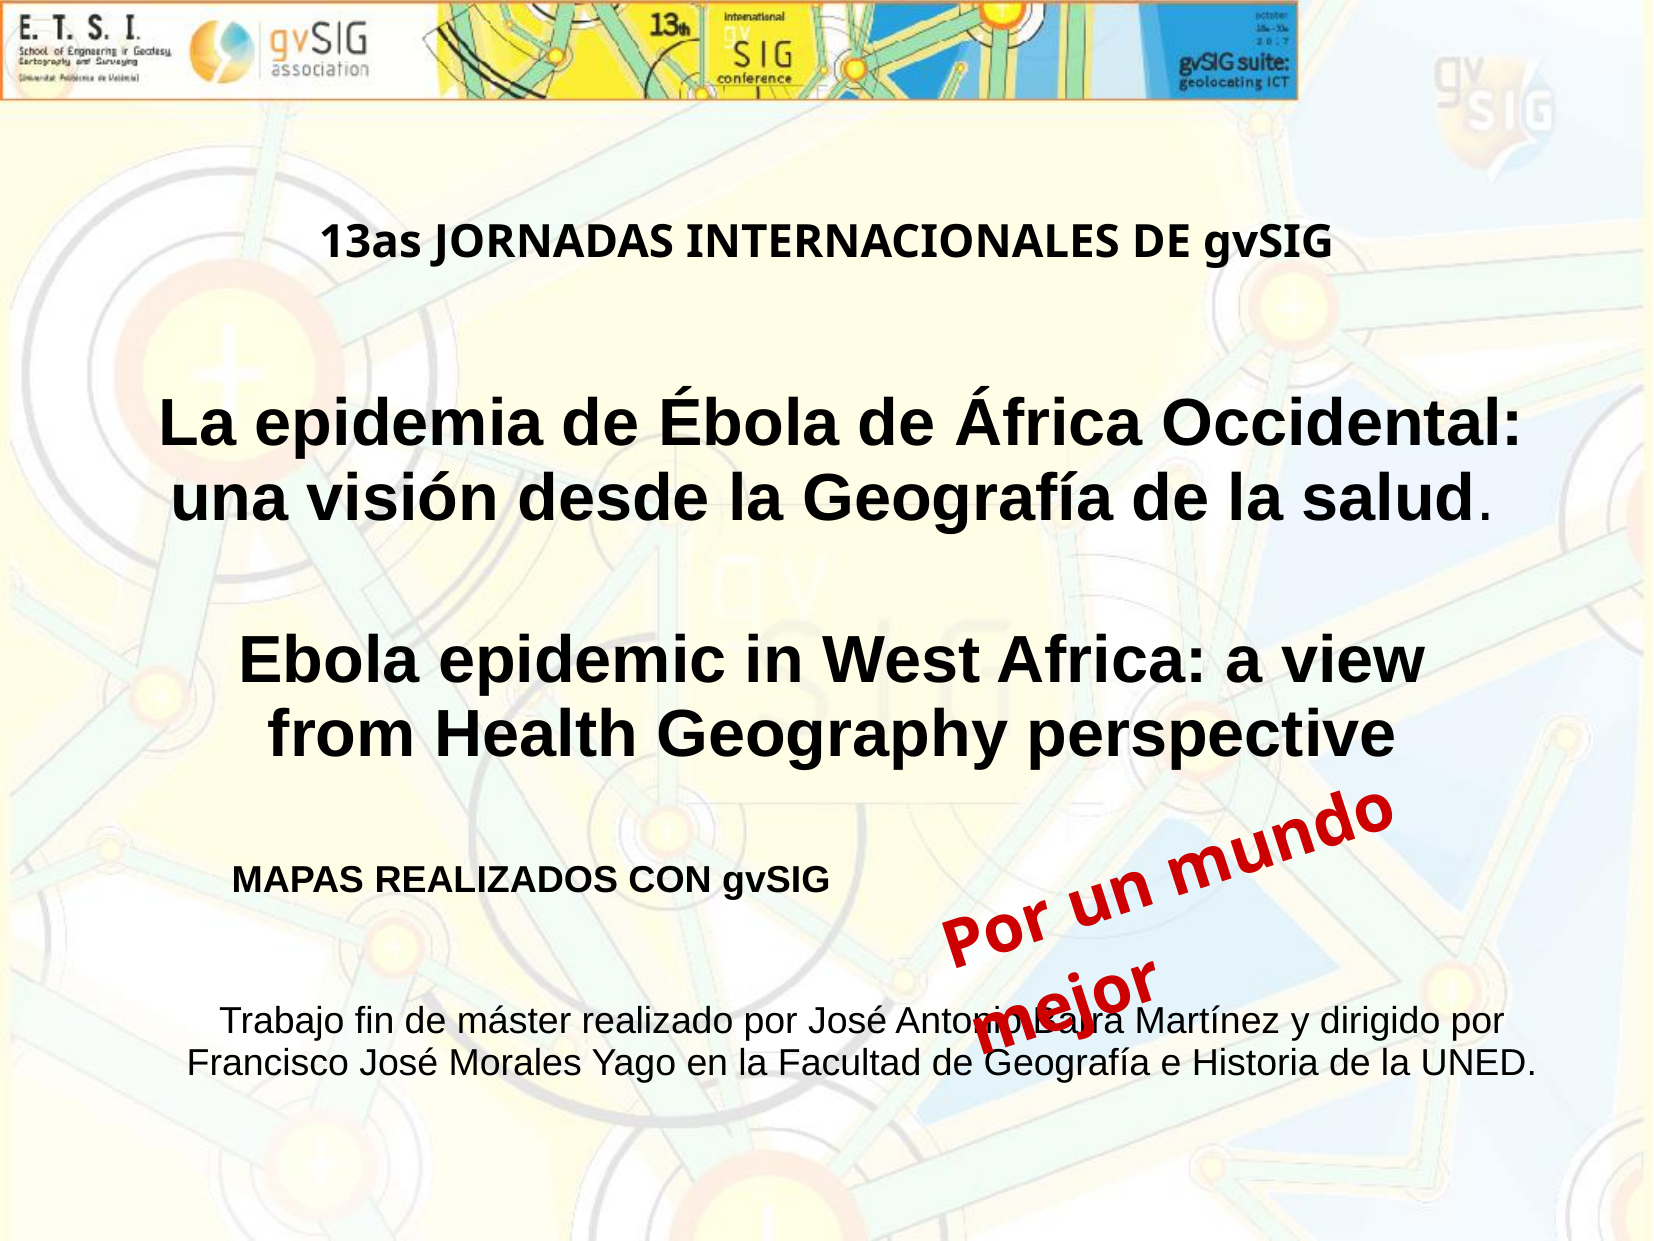

13as JORNADAS INTERNACIONALES DE gvSIG
 La epidemia de Ébola de África Occidental:
una visión desde la Geografía de la salud.
Ebola epidemic in West Africa: a view from Health Geography perspective
Por un mundo mejor
MAPAS REALIZADOS CON gvSIG
Trabajo fin de máster realizado por José Antonio Barra Martínez y dirigido por Francisco José Morales Yago en la Facultad de Geografía e Historia de la UNED.